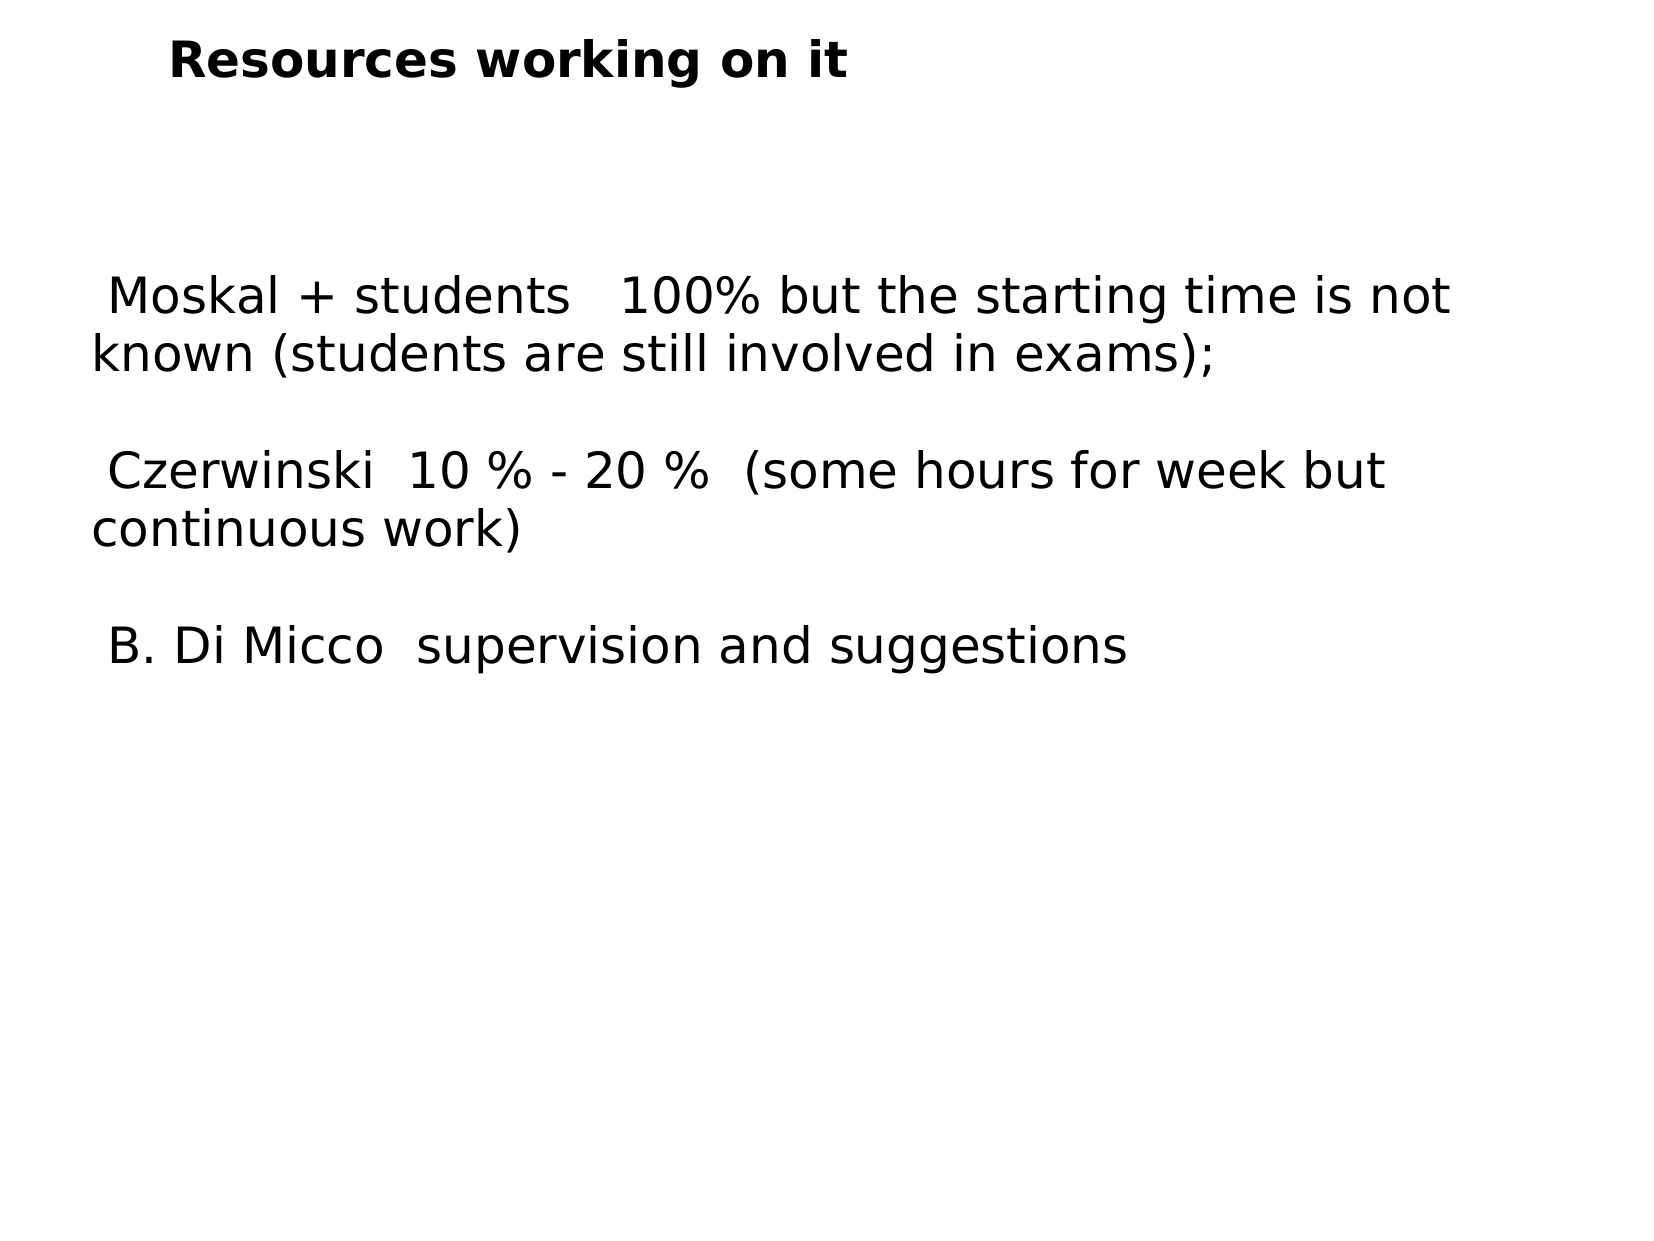

Resources working on it
 Moskal + students 100% but the starting time is not known (students are still involved in exams);
 Czerwinski 10 % - 20 % (some hours for week but continuous work)
 B. Di Micco supervision and suggestions